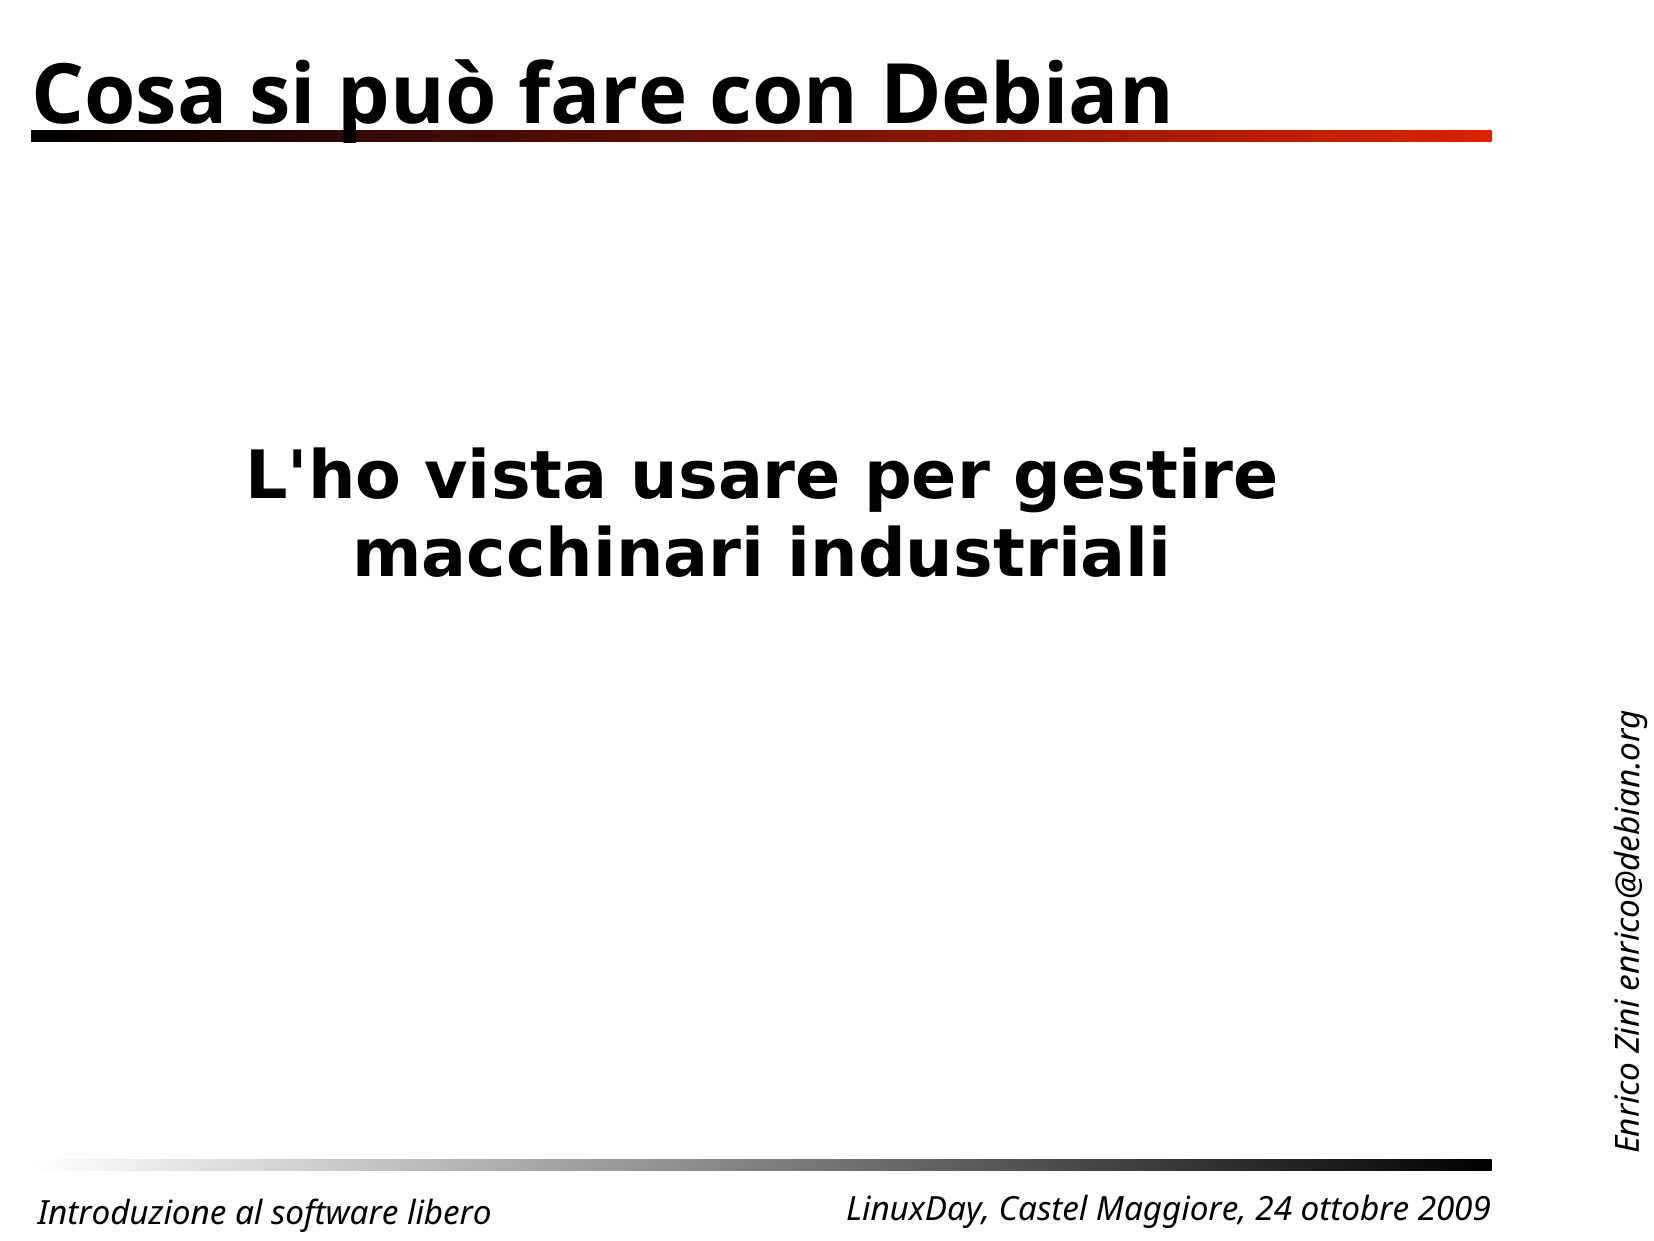

Cosa si può fare con Debian
L'ho vista usare per gestire macchinari industriali